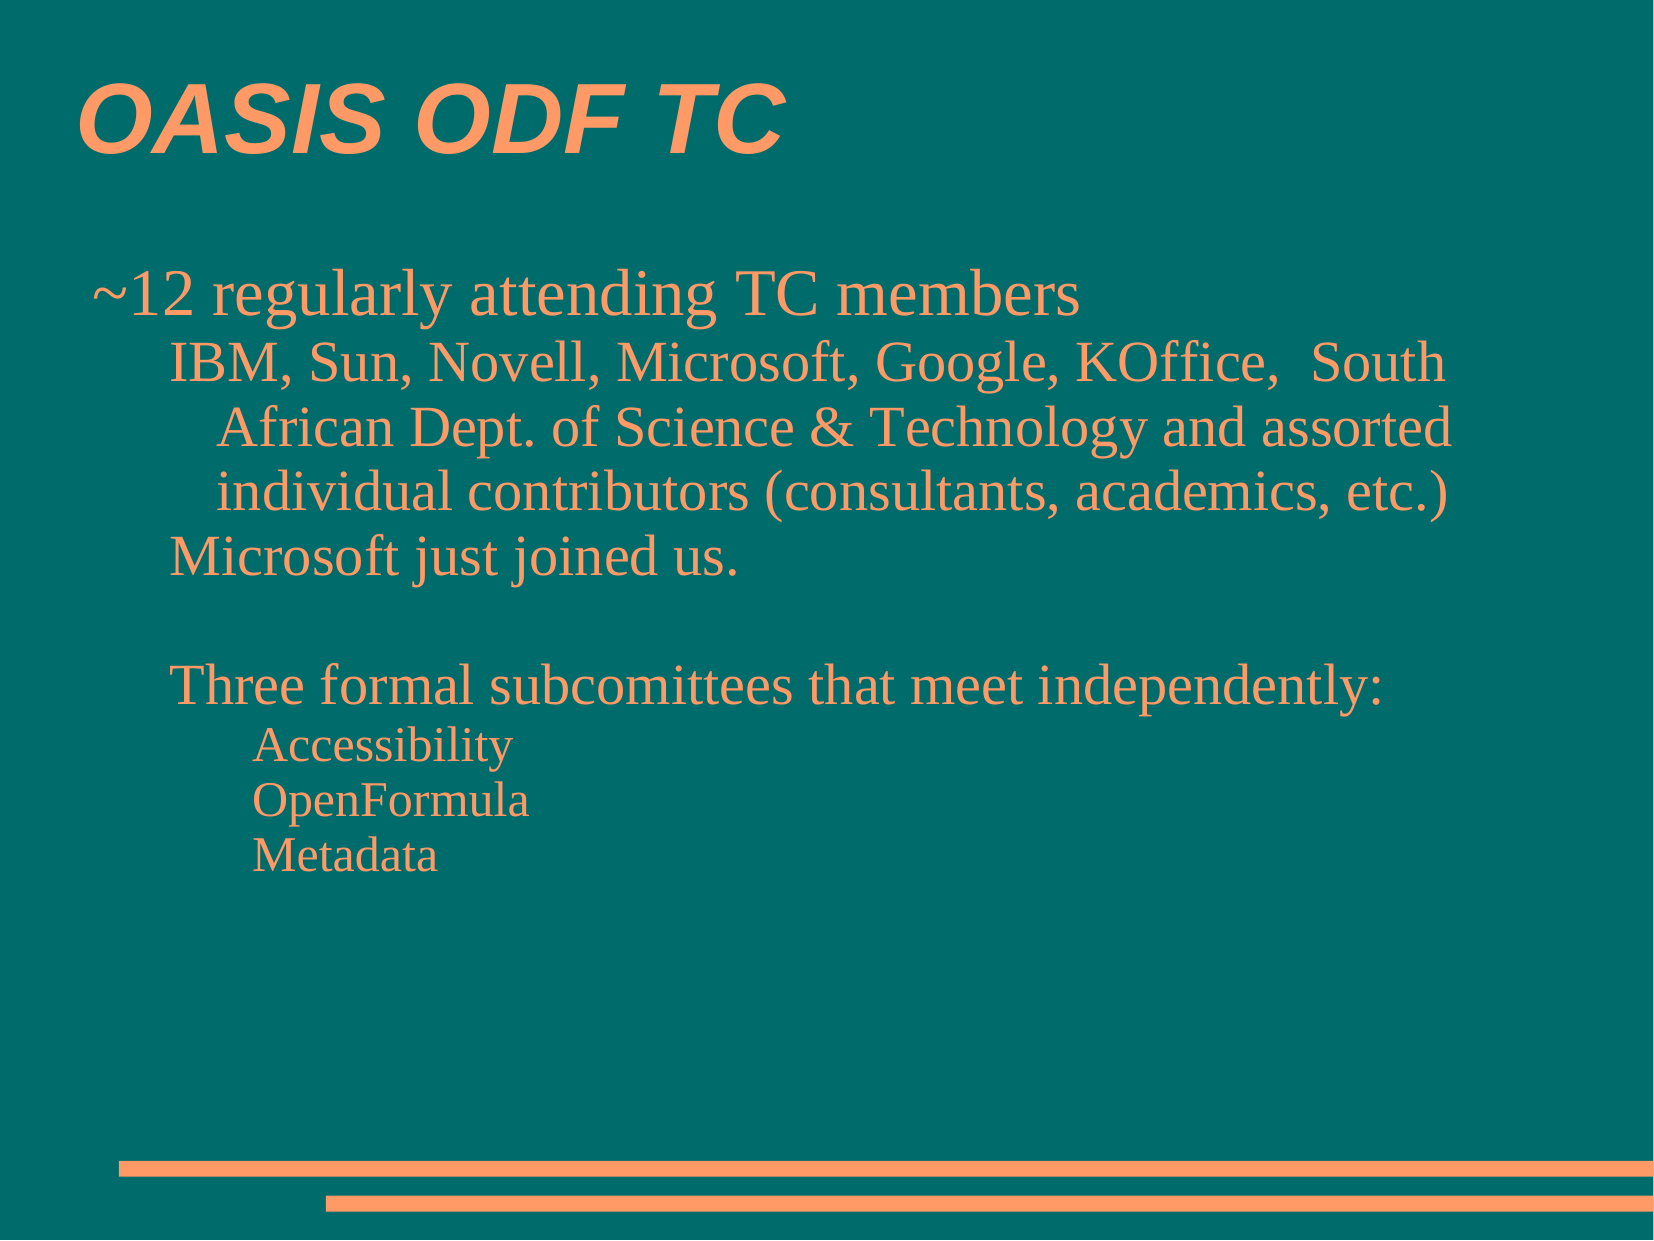

# OASIS ODF TC
~12 regularly attending TC members
IBM, Sun, Novell, Microsoft, Google, KOffice, South African Dept. of Science & Technology and assorted individual contributors (consultants, academics, etc.)
Microsoft just joined us.
Three formal subcomittees that meet independently:
Accessibility
OpenFormula
Metadata